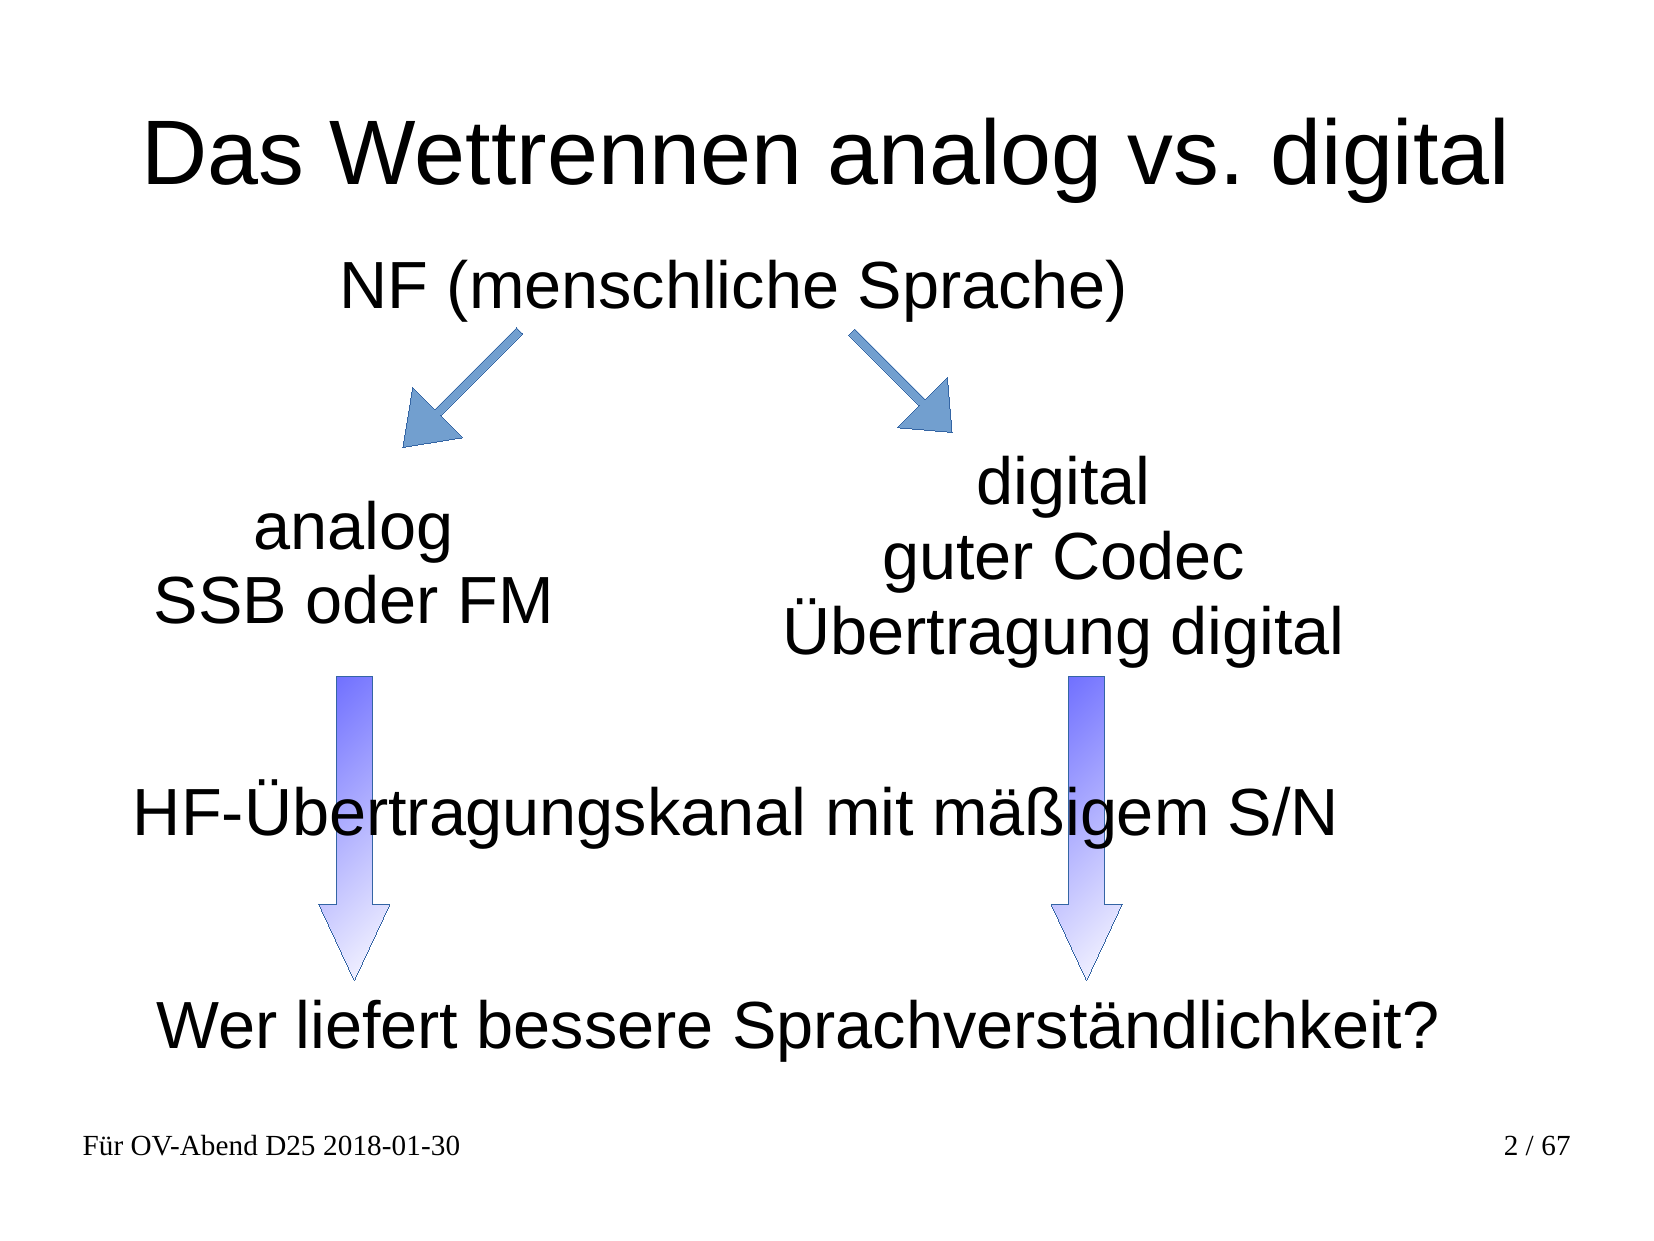

# Das Wettrennen analog vs. digital
NF (menschliche Sprache)
digital
guter Codec
Übertragung digital
analog
SSB oder FM
HF-Übertragungskanal mit mäßigem S/N
Wer liefert bessere Sprachverständlichkeit?
2